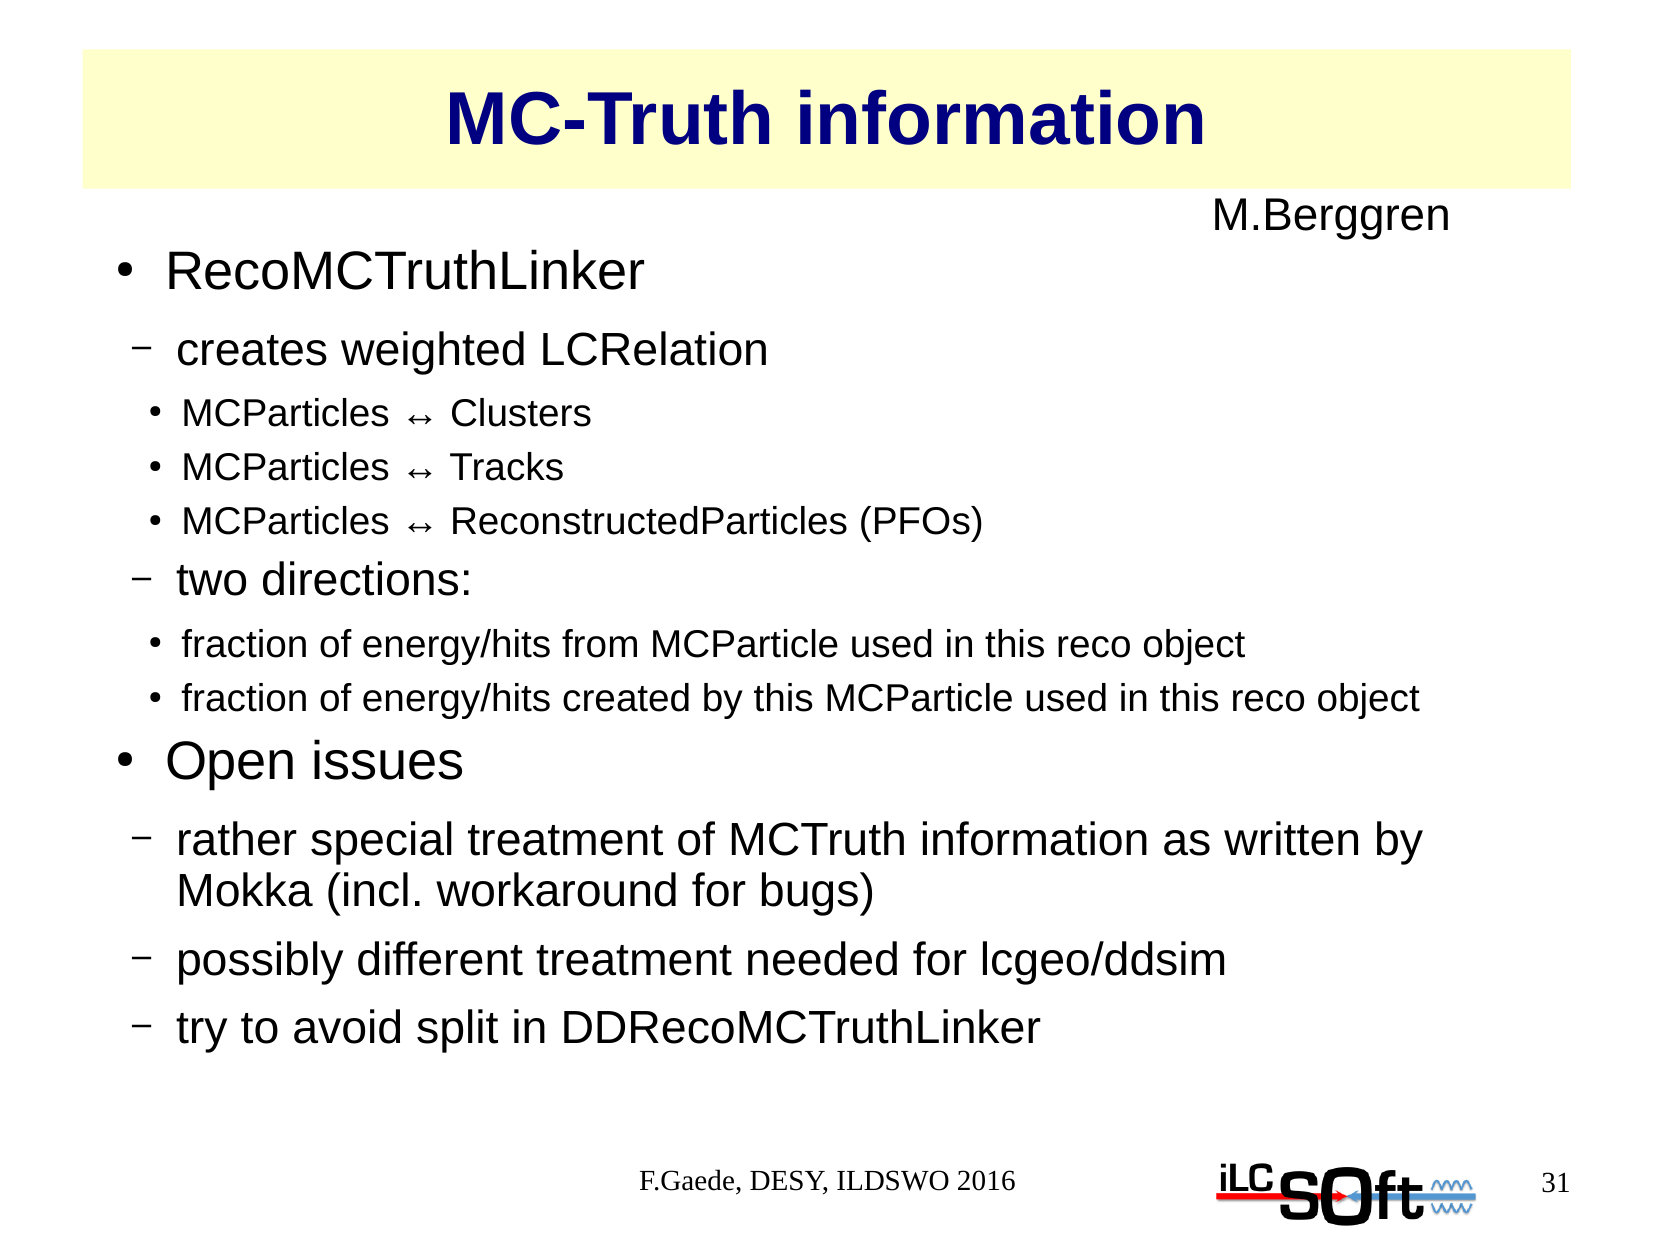

# MC-Truth information
M.Berggren
RecoMCTruthLinker
creates weighted LCRelation
MCParticles ↔ Clusters
MCParticles ↔ Tracks
MCParticles ↔ ReconstructedParticles (PFOs)
two directions:
fraction of energy/hits from MCParticle used in this reco object
fraction of energy/hits created by this MCParticle used in this reco object
Open issues
rather special treatment of MCTruth information as written by Mokka (incl. workaround for bugs)
possibly different treatment needed for lcgeo/ddsim
try to avoid split in DDRecoMCTruthLinker
31